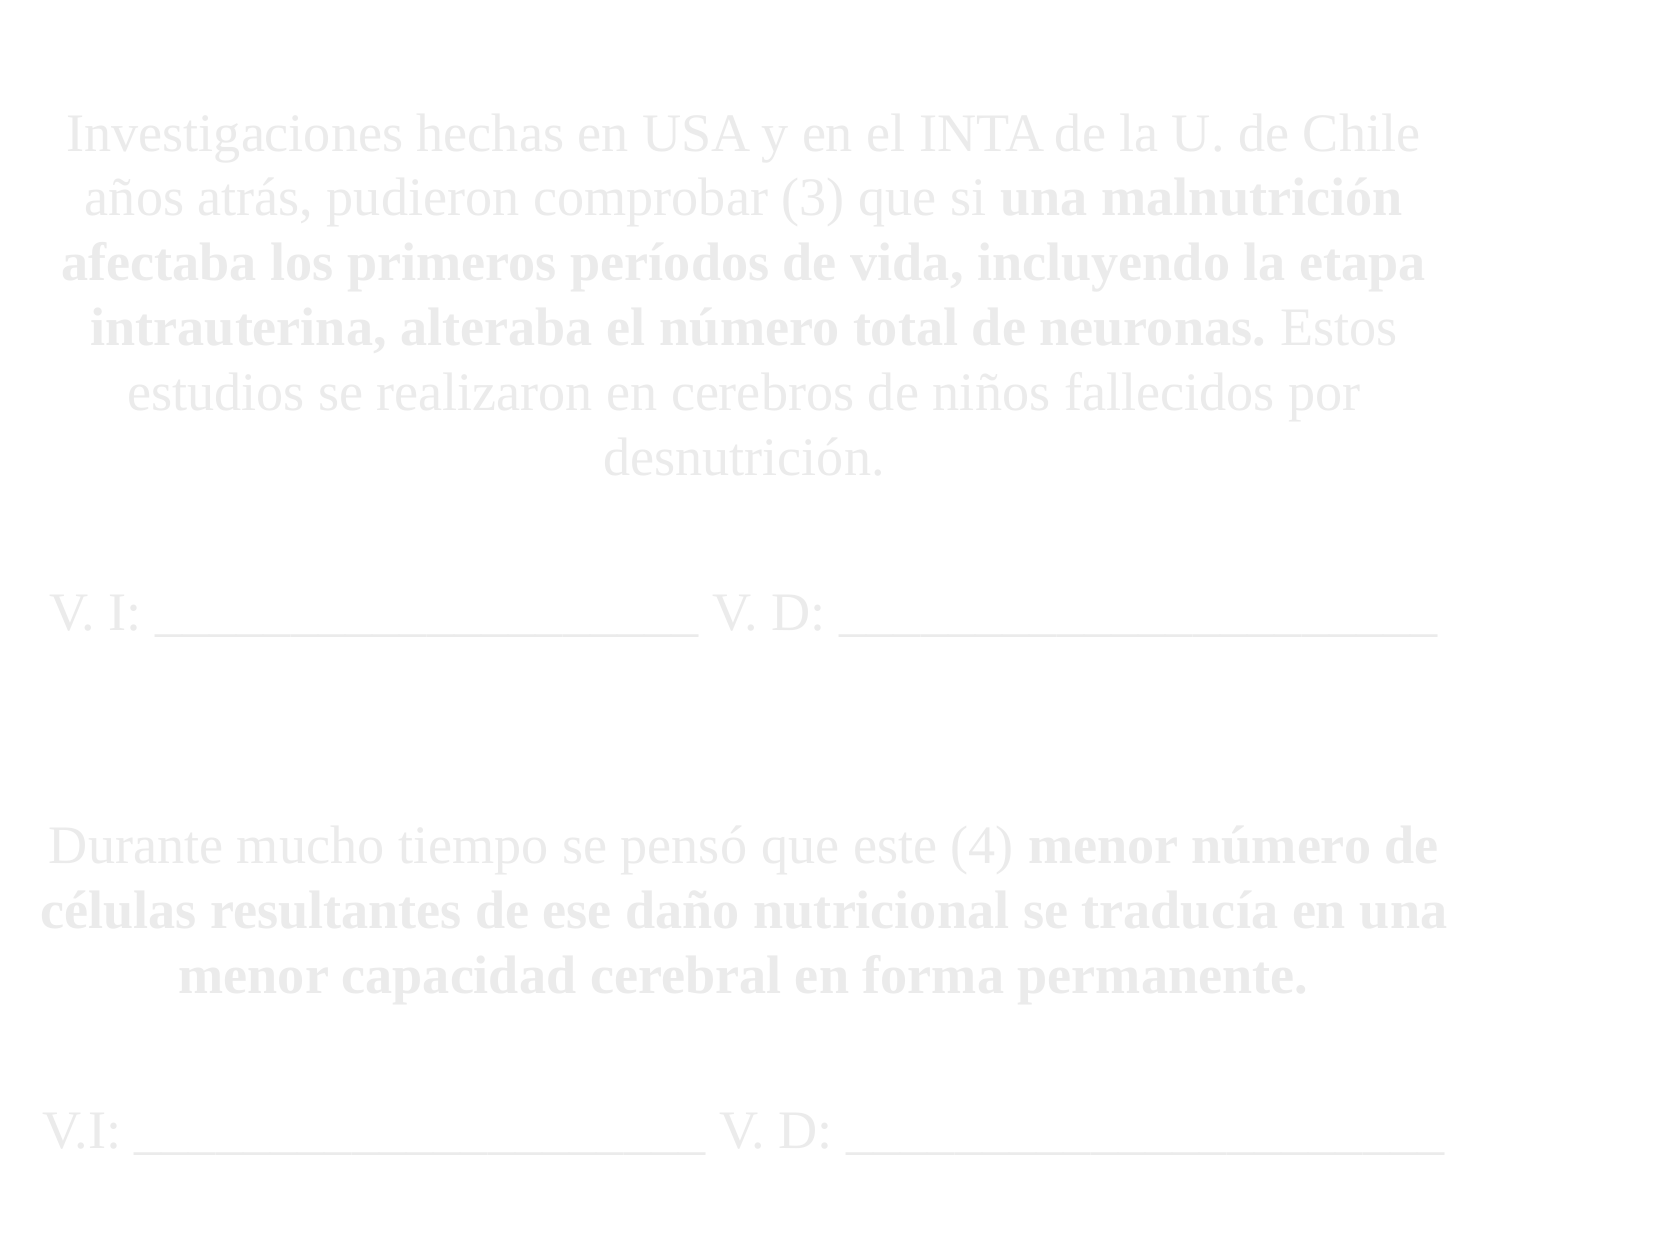

# Investigaciones hechas en USA y en el INTA de la U. de Chile años atrás, pudieron comprobar (3) que si una malnutrición afectaba los primeros períodos de vida, incluyendo la etapa intrauterina, alteraba el número total de neuronas. Estos estudios se realizaron en cerebros de niños fallecidos por desnutrición.
V. I: ____________________ V. D: ______________________
Durante mucho tiempo se pensó que este (4) menor número de células resultantes de ese daño nutricional se traducía en una menor capacidad cerebral en forma permanente.
V.I: _____________________ V. D: ______________________